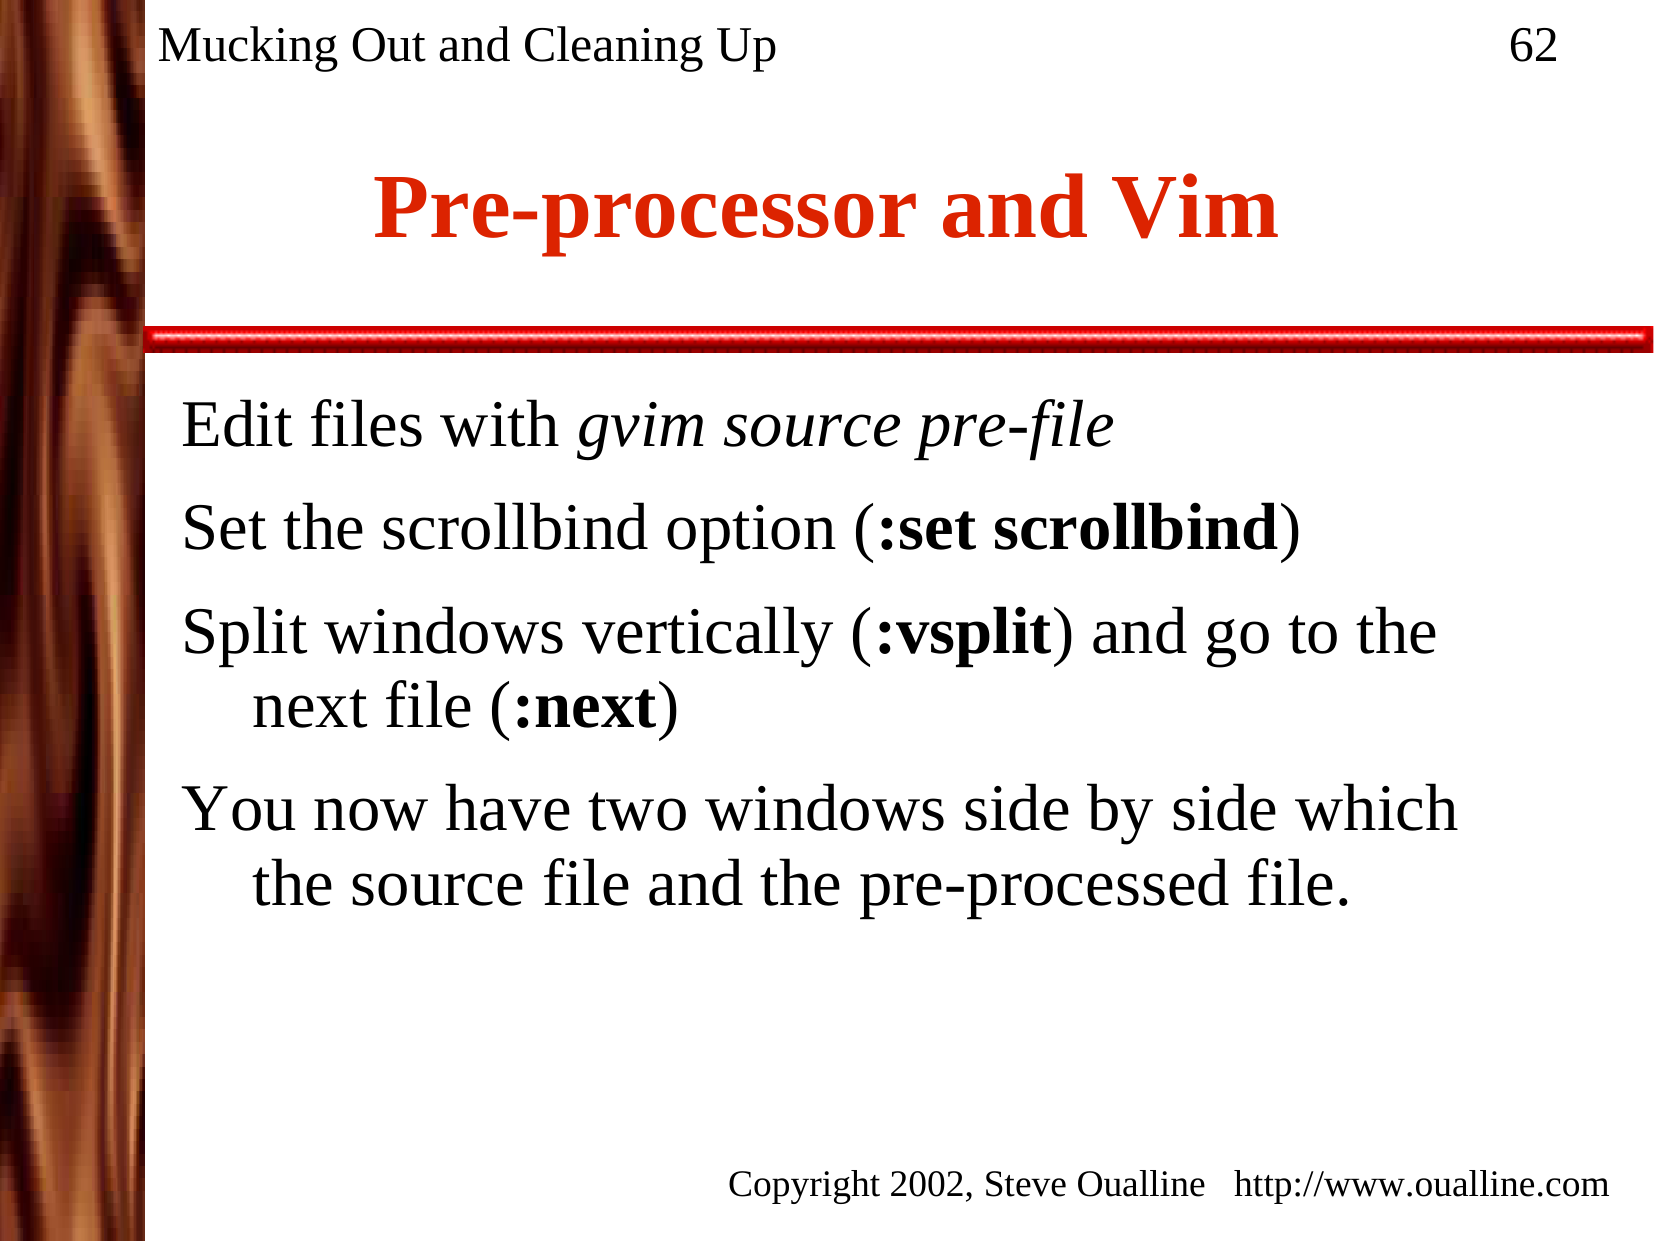

# Pre-processor and Vim
Edit files with gvim source pre-file
Set the scrollbind option (:set scrollbind)
Split windows vertically (:vsplit) and go to the next file (:next)
You now have two windows side by side which the source file and the pre-processed file.